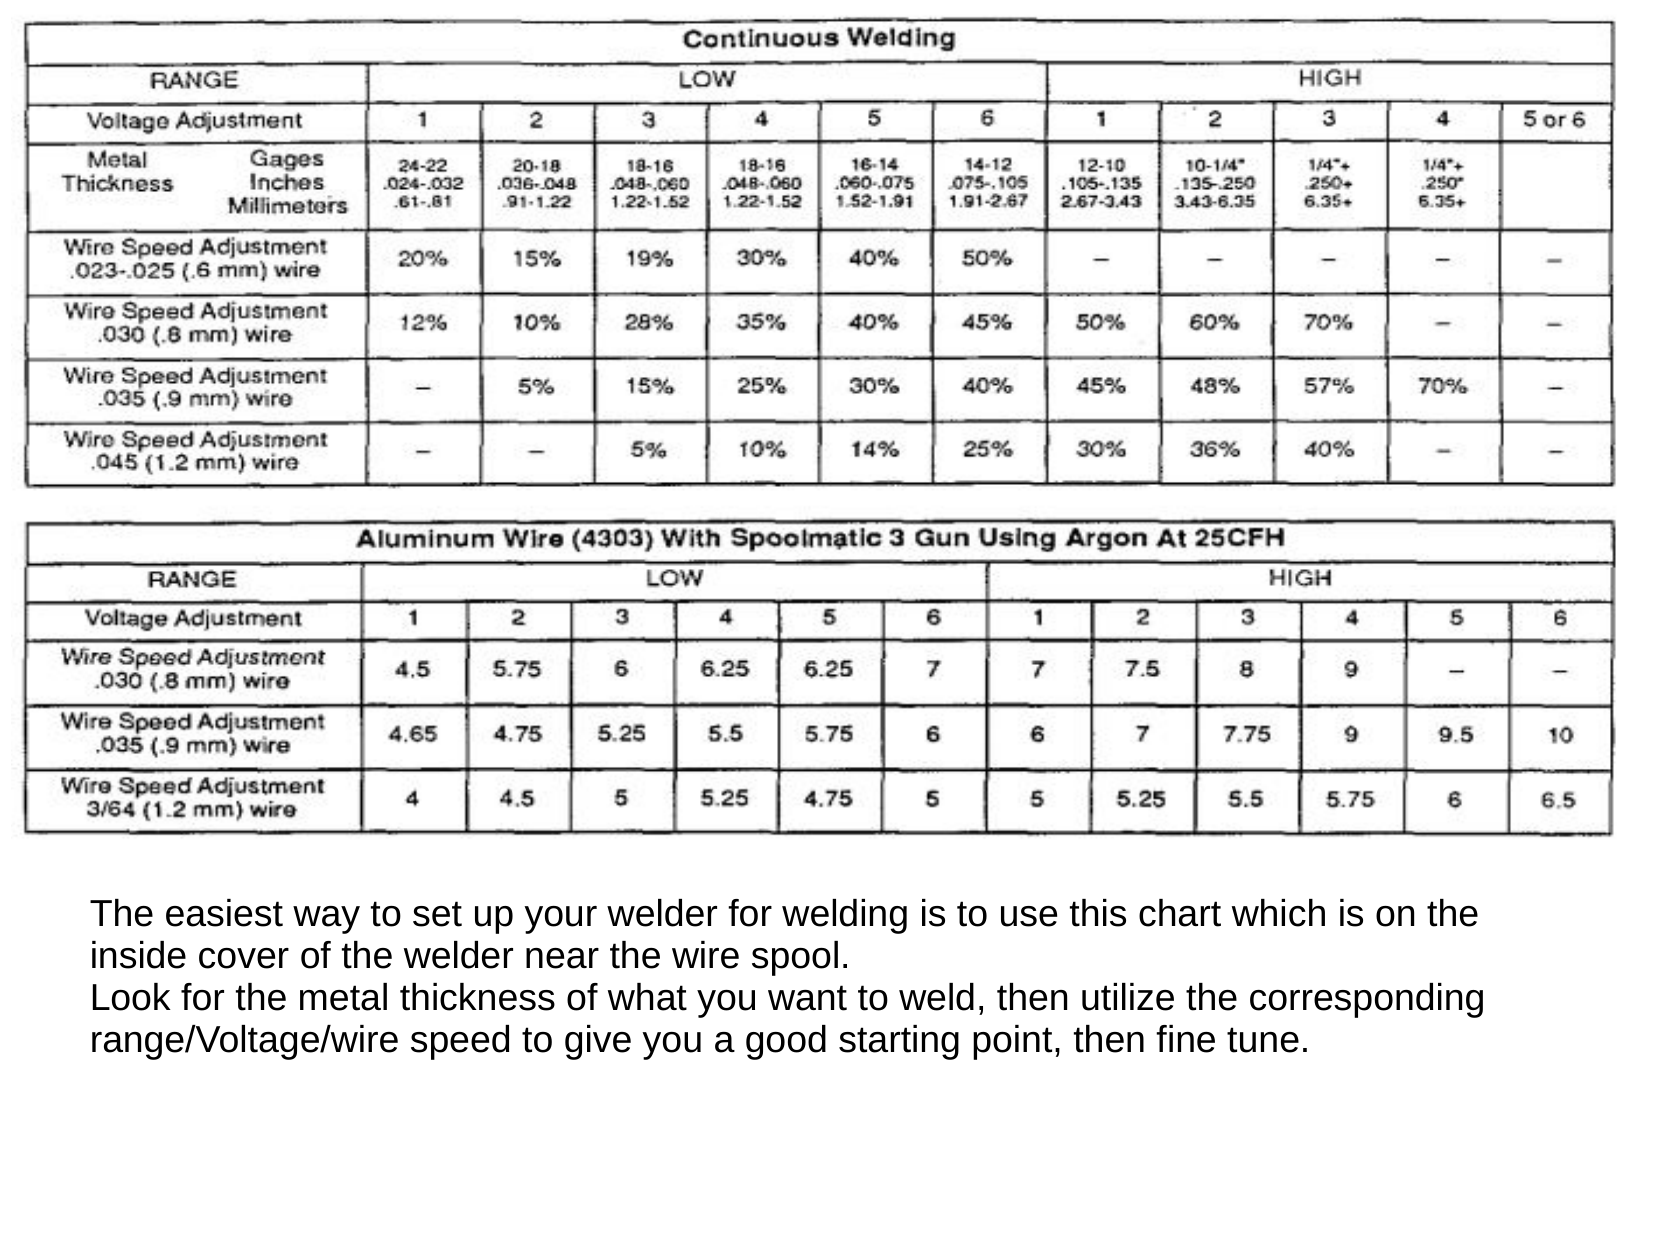

The easiest way to set up your welder for welding is to use this chart which is on the inside cover of the welder near the wire spool.
Look for the metal thickness of what you want to weld, then utilize the corresponding range/Voltage/wire speed to give you a good starting point, then fine tune.